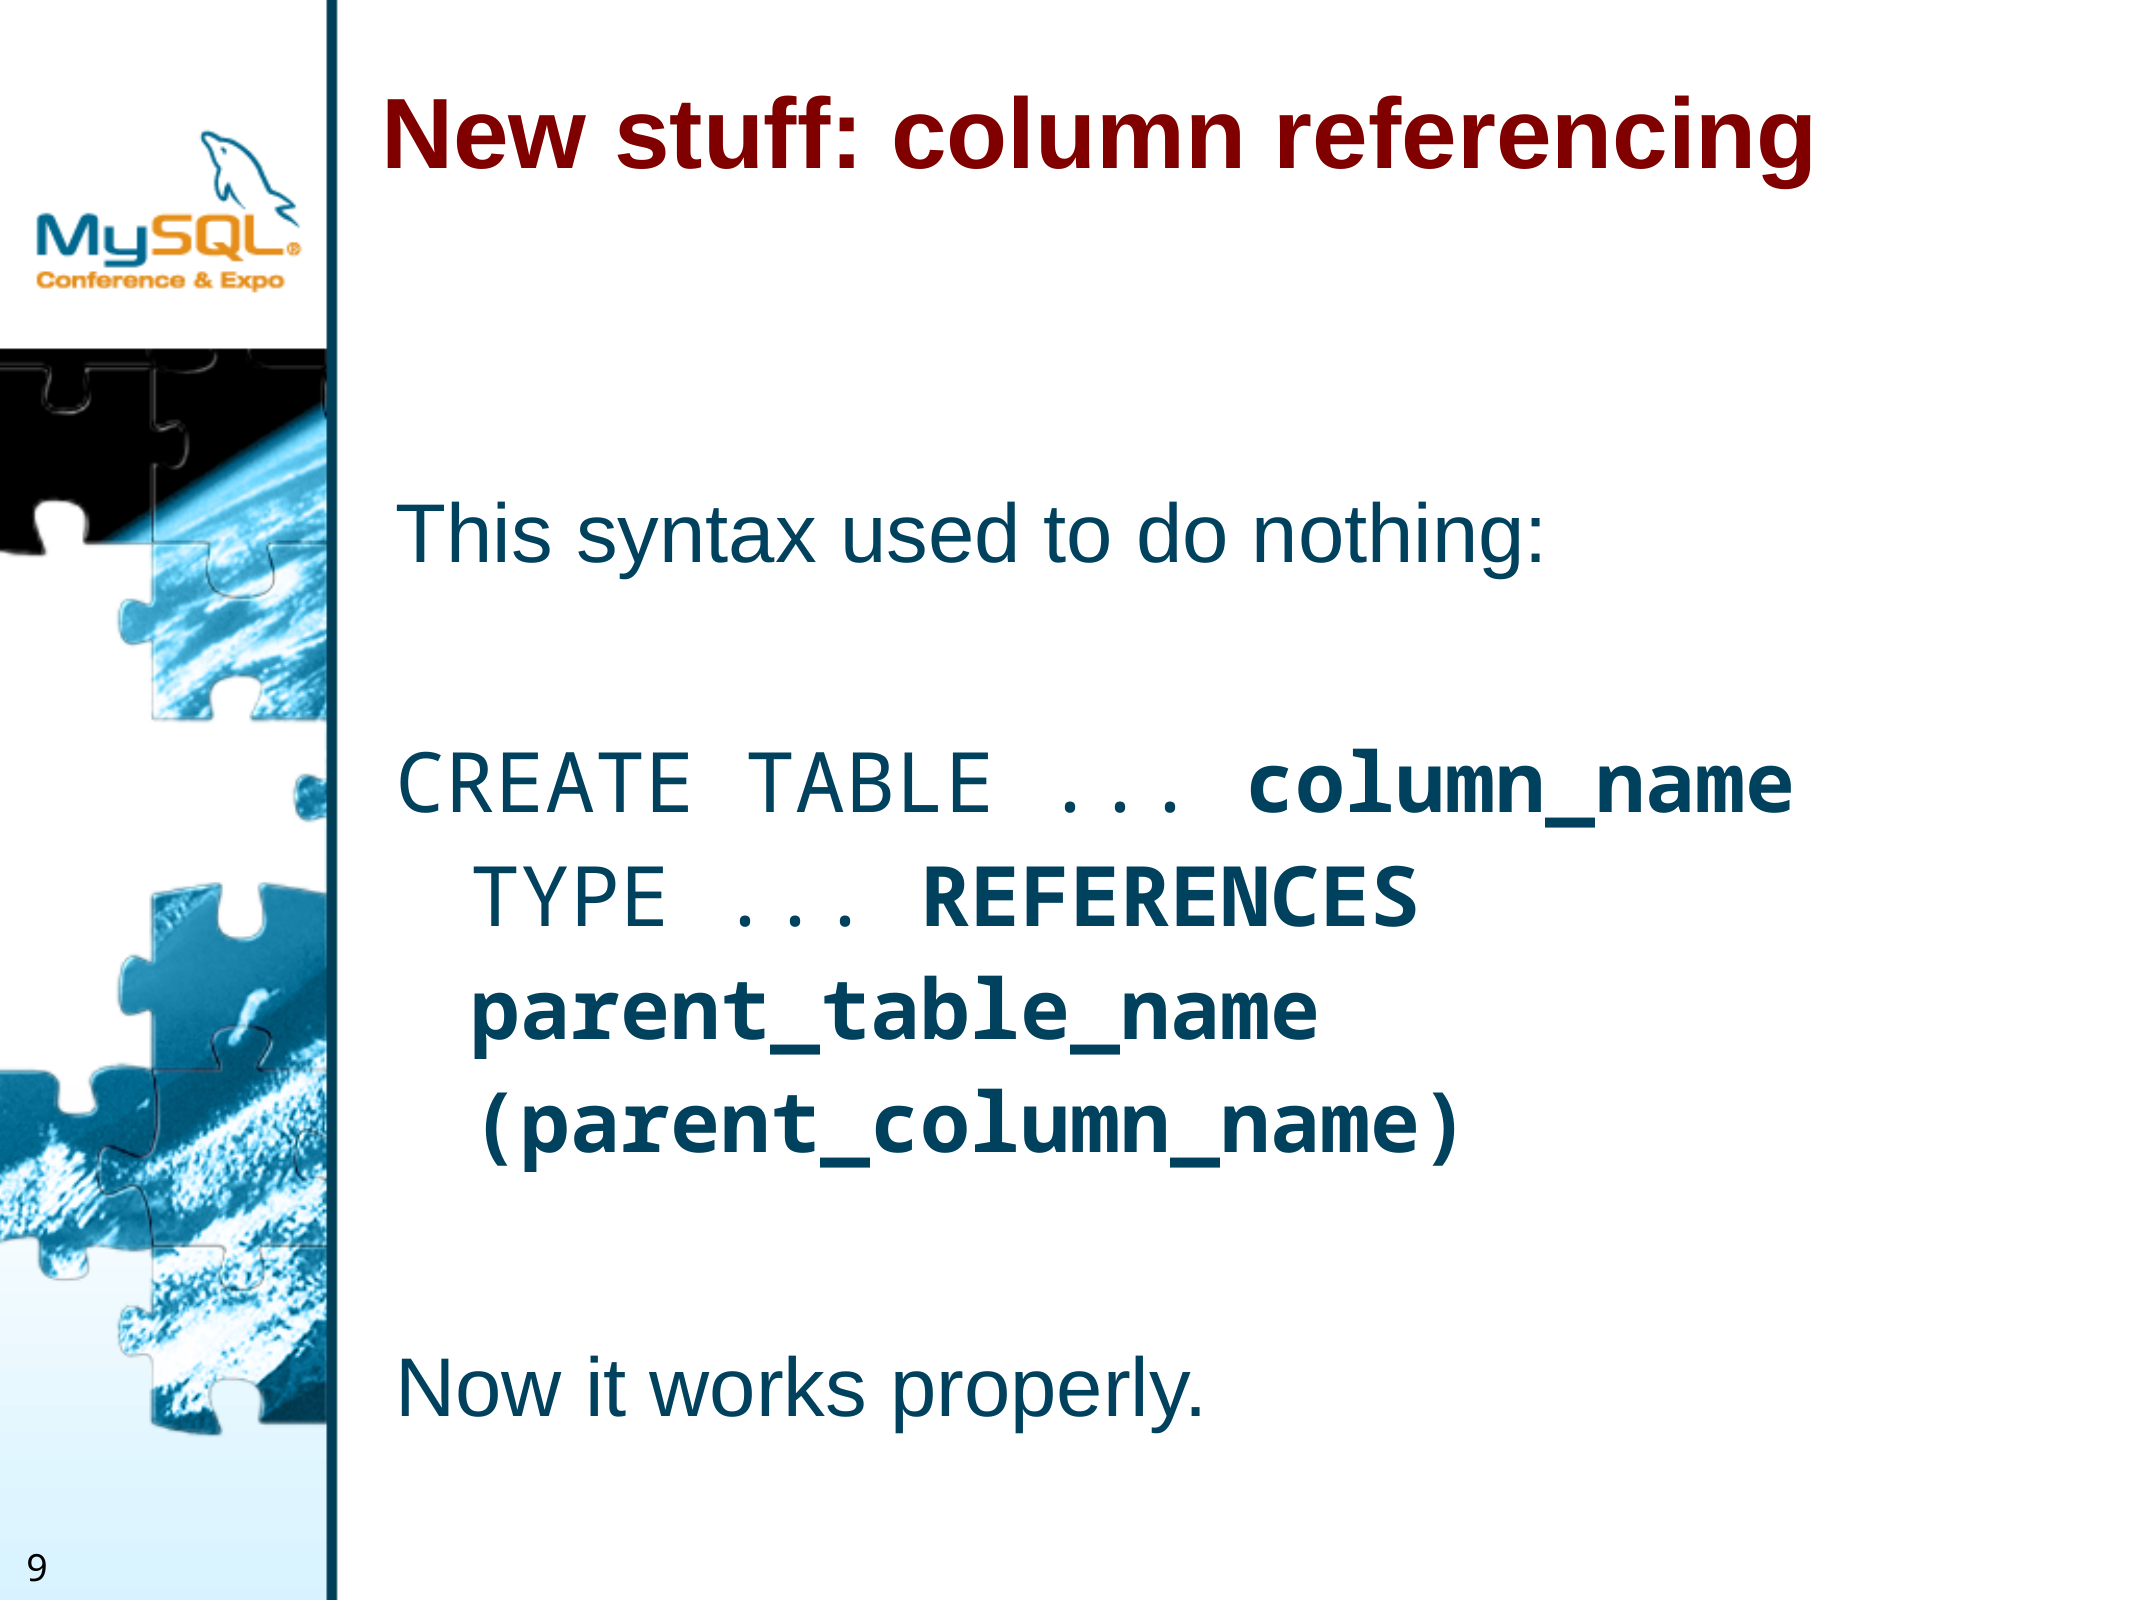

# New stuff: column referencing
This syntax used to do nothing:
CREATE TABLE ... column_name TYPE ... REFERENCES parent_table_name (parent_column_name)
Now it works properly.